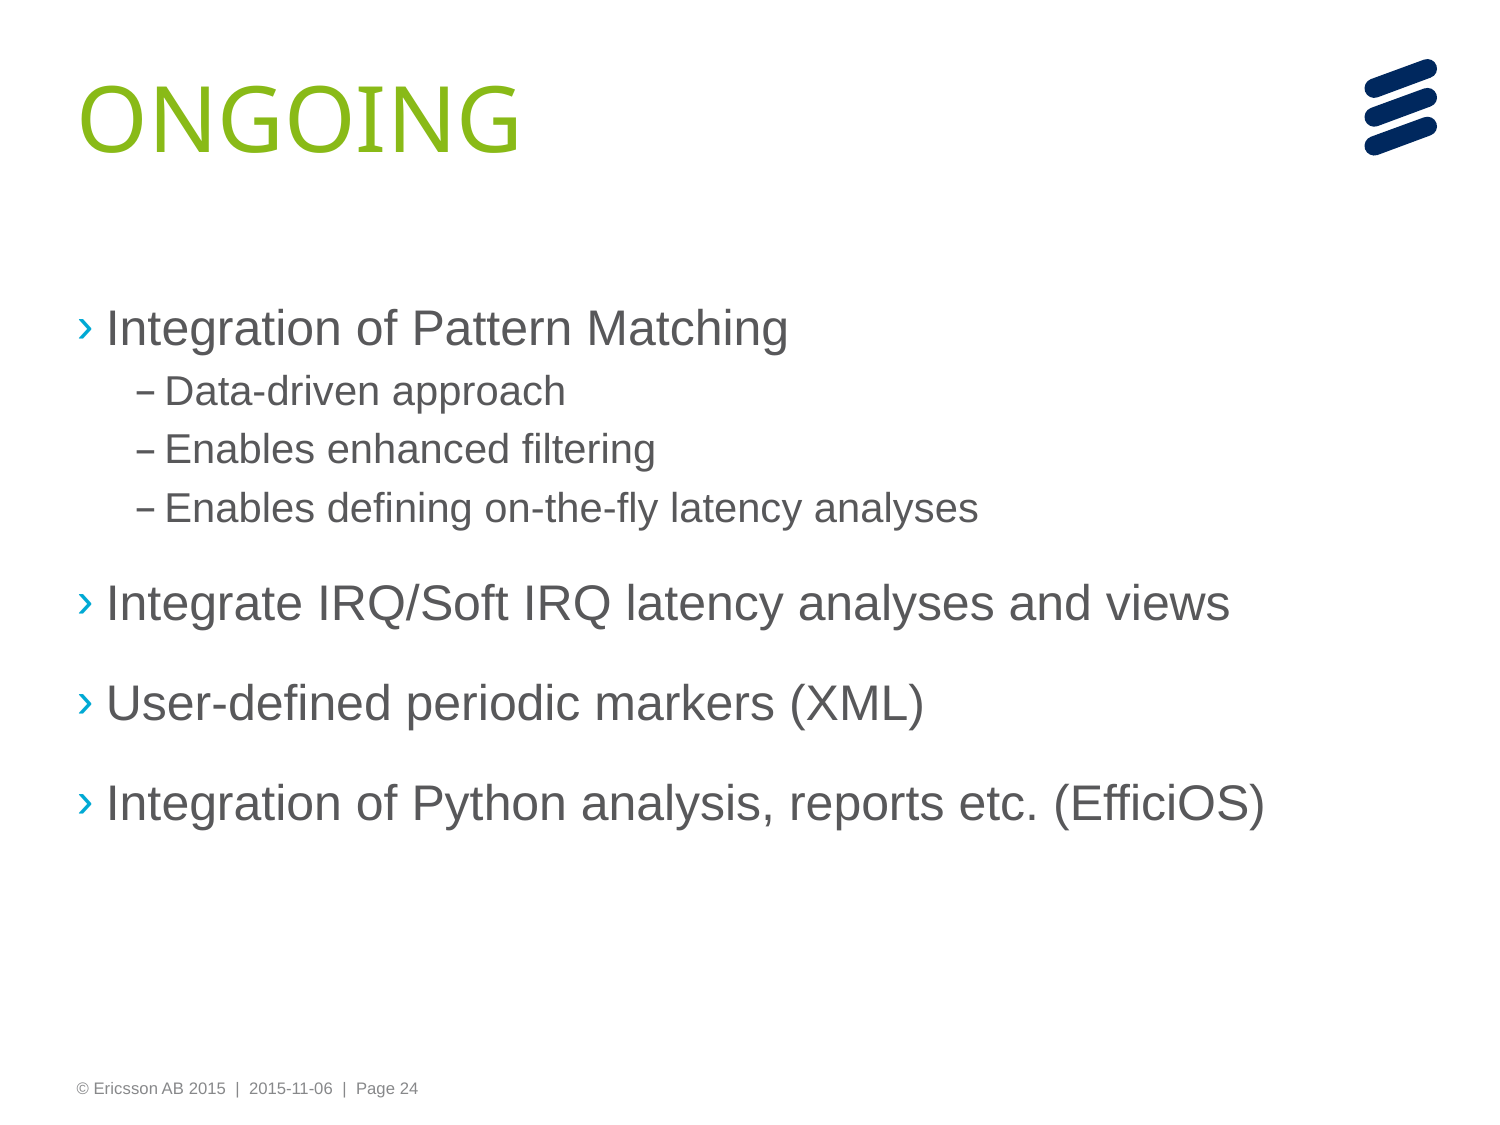

ONGOING
# Integration of Pattern Matching
Data-driven approach
Enables enhanced filtering
Enables defining on-the-fly latency analyses
Integrate IRQ/Soft IRQ latency analyses and views
User-defined periodic markers (XML)
Integration of Python analysis, reports etc. (EfficiOS)